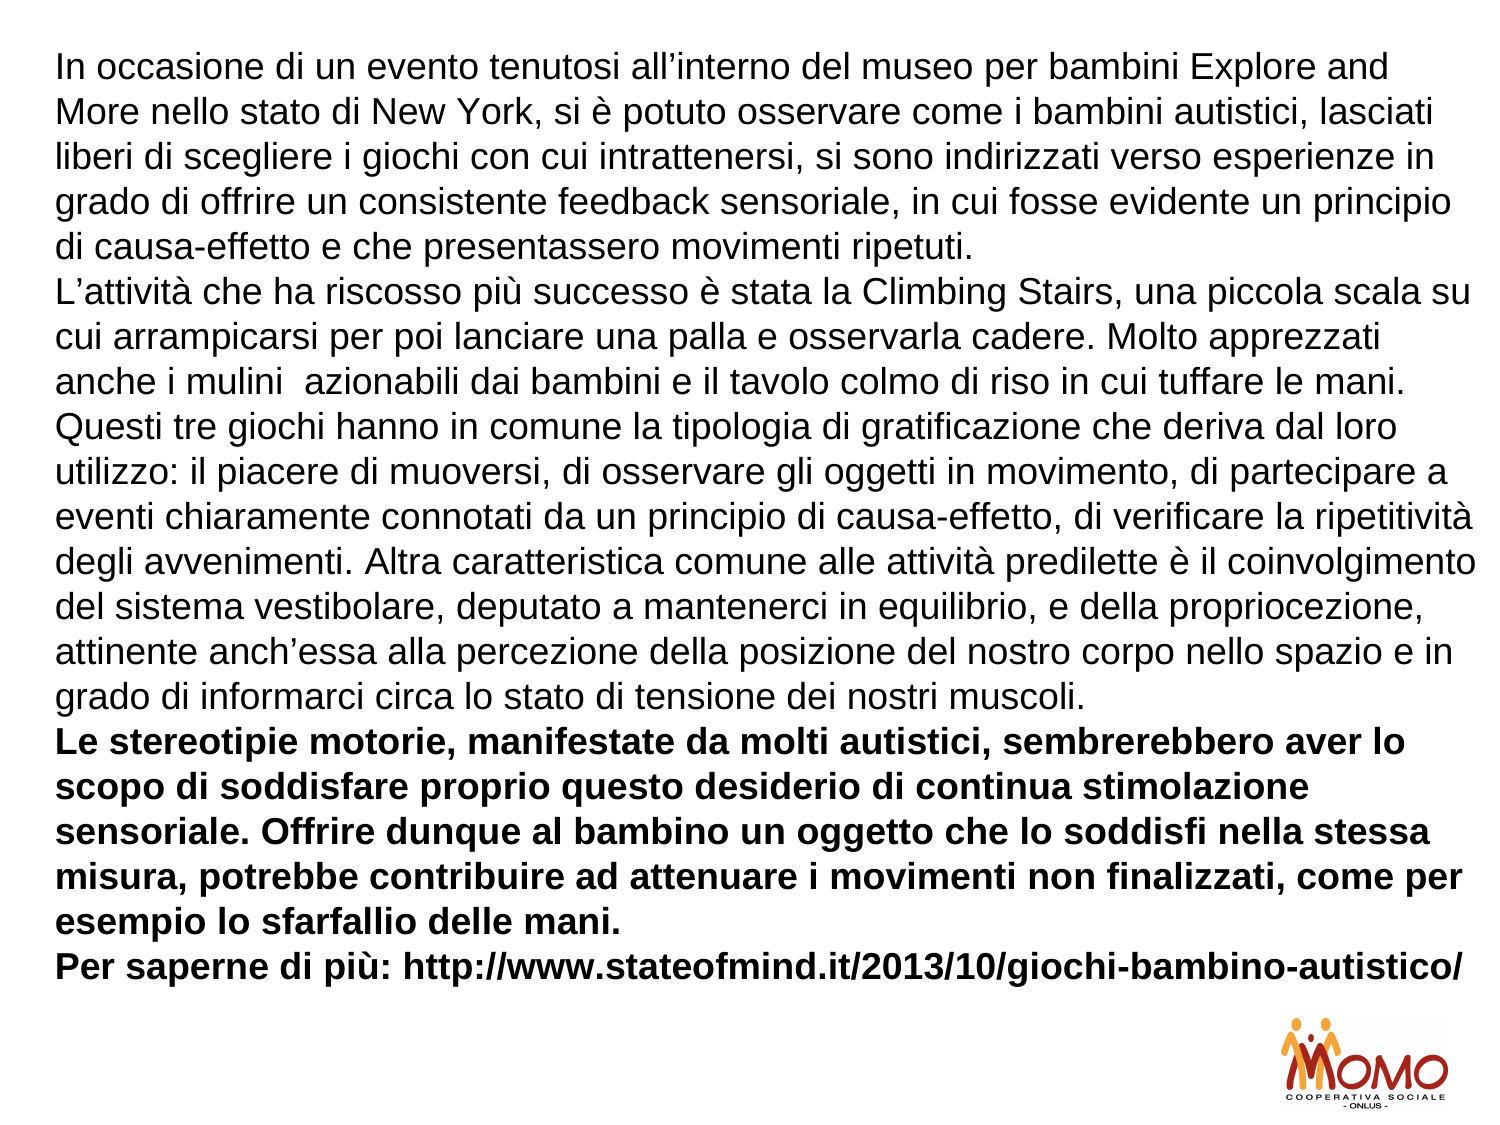

In occasione di un evento tenutosi all’interno del museo per bambini Explore and More nello stato di New York, si è potuto osservare come i bambini autistici, lasciati liberi di scegliere i giochi con cui intrattenersi, si sono indirizzati verso esperienze in grado di offrire un consistente feedback sensoriale, in cui fosse evidente un principio di causa-effetto e che presentassero movimenti ripetuti.
L’attività che ha riscosso più successo è stata la Climbing Stairs, una piccola scala su cui arrampicarsi per poi lanciare una palla e osservarla cadere. Molto apprezzati anche i mulini  azionabili dai bambini e il tavolo colmo di riso in cui tuffare le mani.
Questi tre giochi hanno in comune la tipologia di gratificazione che deriva dal loro utilizzo: il piacere di muoversi, di osservare gli oggetti in movimento, di partecipare a eventi chiaramente connotati da un principio di causa-effetto, di verificare la ripetitività degli avvenimenti. Altra caratteristica comune alle attività predilette è il coinvolgimento del sistema vestibolare, deputato a mantenerci in equilibrio, e della propriocezione, attinente anch’essa alla percezione della posizione del nostro corpo nello spazio e in grado di informarci circa lo stato di tensione dei nostri muscoli.
Le stereotipie motorie, manifestate da molti autistici, sembrerebbero aver lo scopo di soddisfare proprio questo desiderio di continua stimolazione sensoriale. Offrire dunque al bambino un oggetto che lo soddisfi nella stessa misura, potrebbe contribuire ad attenuare i movimenti non finalizzati, come per esempio lo sfarfallio delle mani.
Per saperne di più: http://www.stateofmind.it/2013/10/giochi-bambino-autistico/